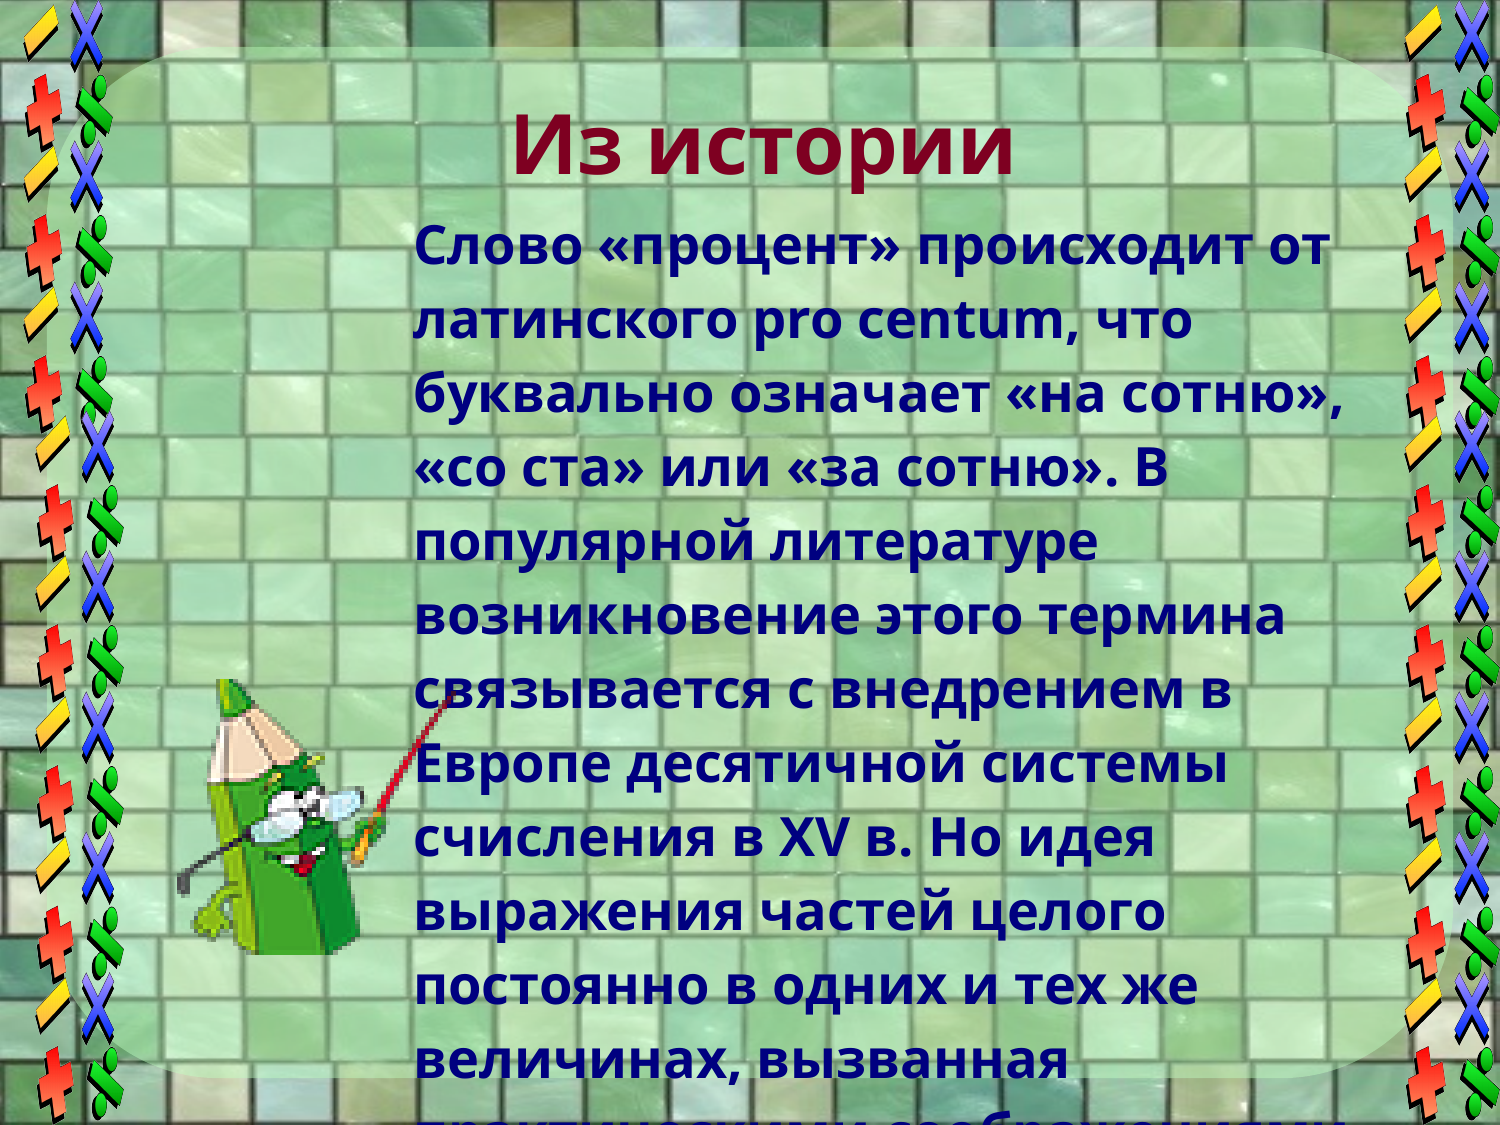

# Из истории
Слово «процент» происходит от латинского pro centum, что буквально означает «на сотню», «со ста» или «за сотню». В популярной литературе возникновение этого термина связывается с внедрением в Европе десятичной системы счисления в XV в. Но идея выражения частей целого постоянно в одних и тех же величинах, вызванная практическими соображениями, родилась еще в древности у вавилонян.